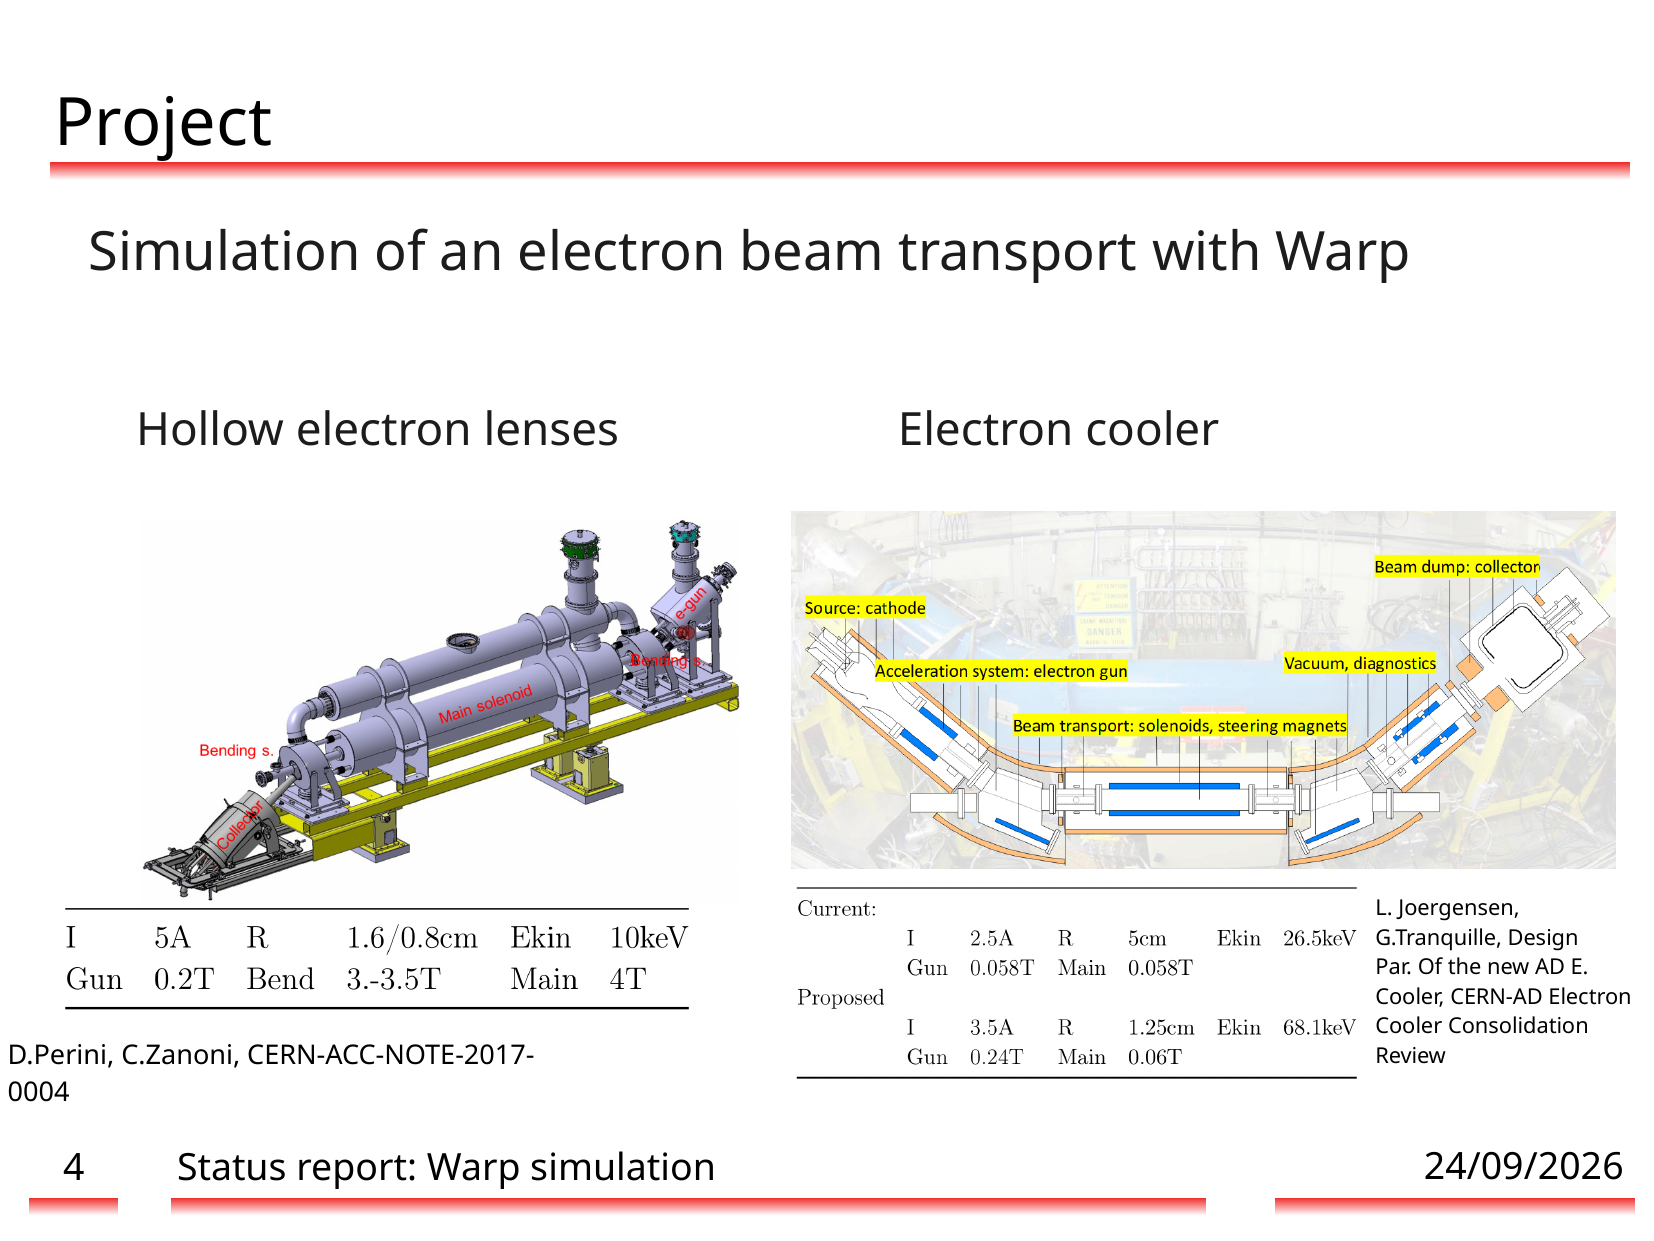

# Project
Simulation of an electron beam transport with Warp
 Hollow electron lenses				 Electron cooler
Change to AD cooler – get pic
L. Joergensen, G.Tranquille, Design
Par. Of the new AD E. Cooler, CERN-AD Electron Cooler Consolidation Review
D.Perini, C.Zanoni, CERN-ACC-NOTE-2017-0004
4
Status report: Warp simulation